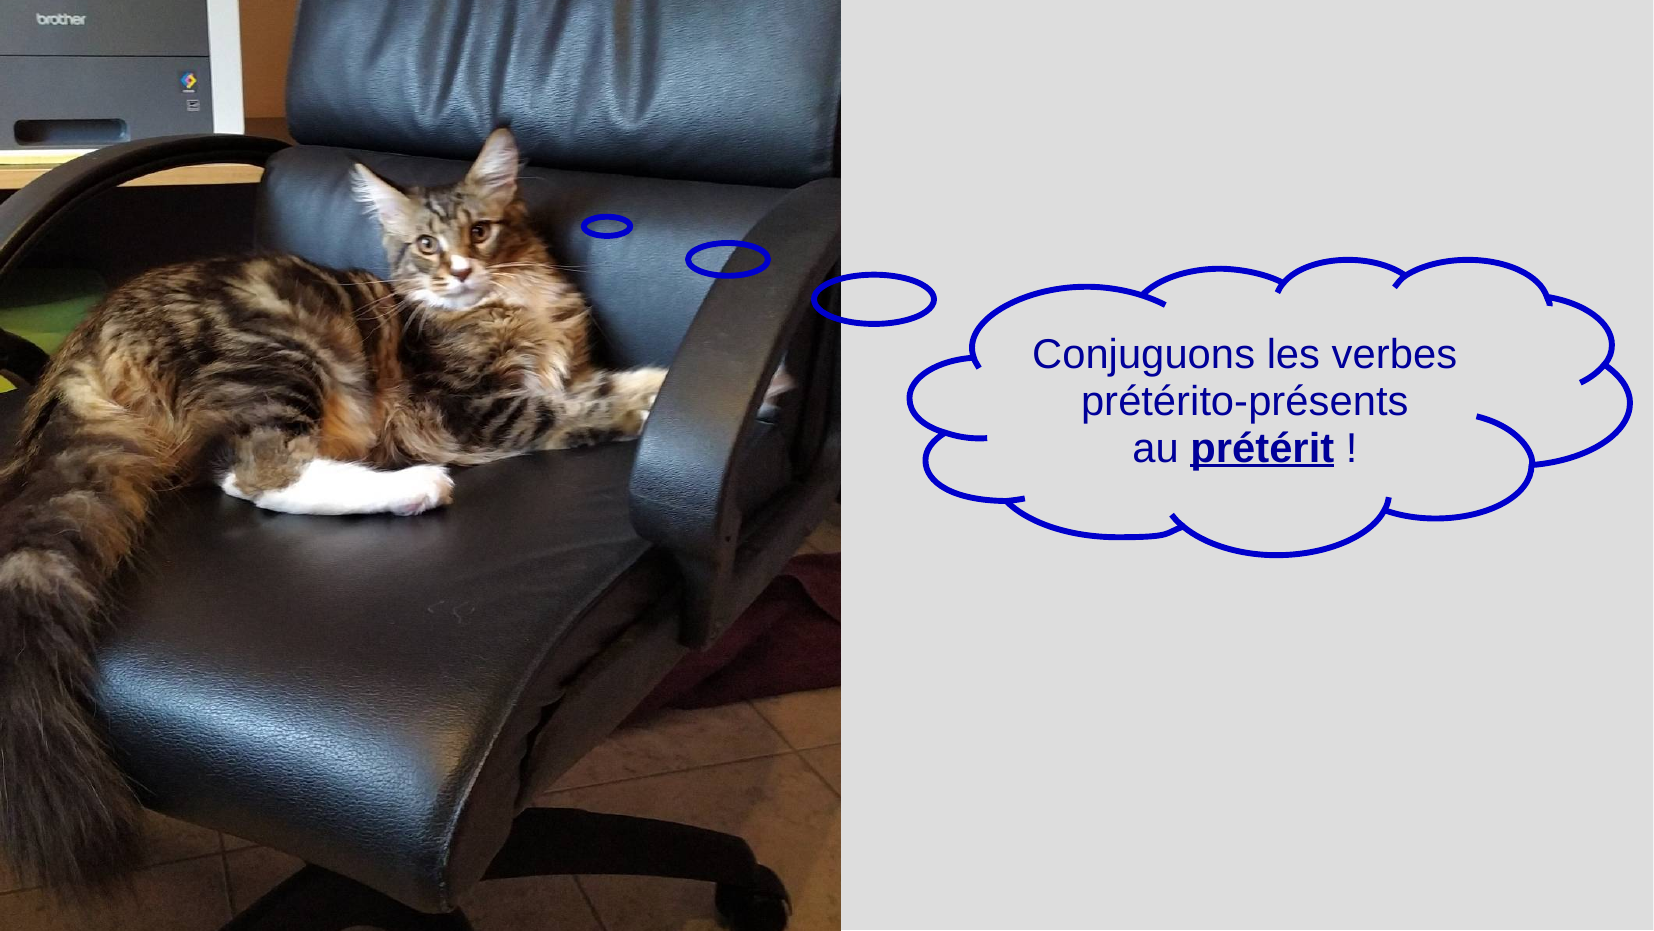

Conjuguons les verbes
prétérito-présents
au prétérit !